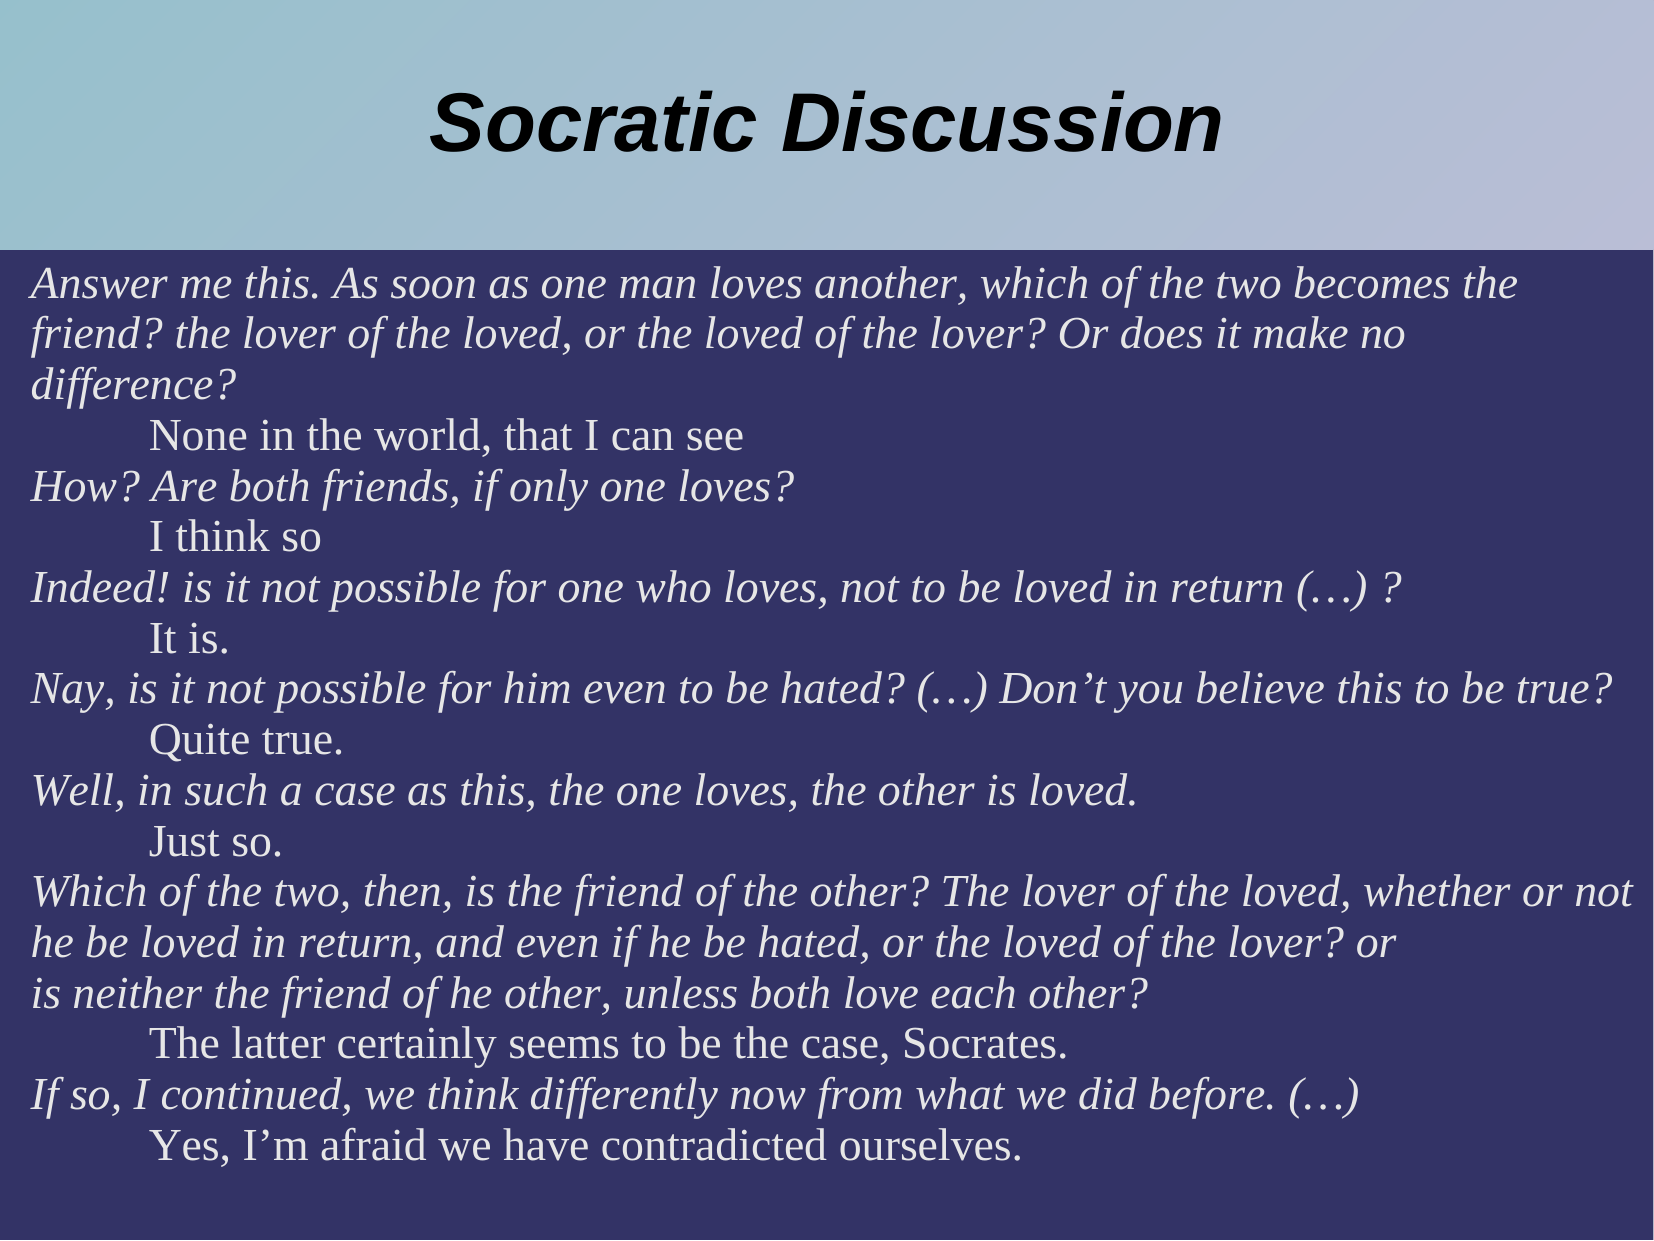

# Socratic Discussion
Answer me this. As soon as one man loves another, which of the two becomes the friend? the lover of the loved, or the loved of the lover? Or does it make no
difference?
 	None in the world, that I can see
How? Are both friends, if only one loves?
 	I think so
Indeed! is it not possible for one who loves, not to be loved in return (…) ?
 	It is.
Nay, is it not possible for him even to be hated? (…) Don’t you believe this to be true?
 	Quite true.
Well, in such a case as this, the one loves, the other is loved.
 	Just so.
Which of the two, then, is the friend of the other? The lover of the loved, whether or not he be loved in return, and even if he be hated, or the loved of the lover? or
is neither the friend of he other, unless both love each other?
 	The latter certainly seems to be the case, Socrates.
If so, I continued, we think differently now from what we did before. (…)
 	Yes, I’m afraid we have contradicted ourselves.